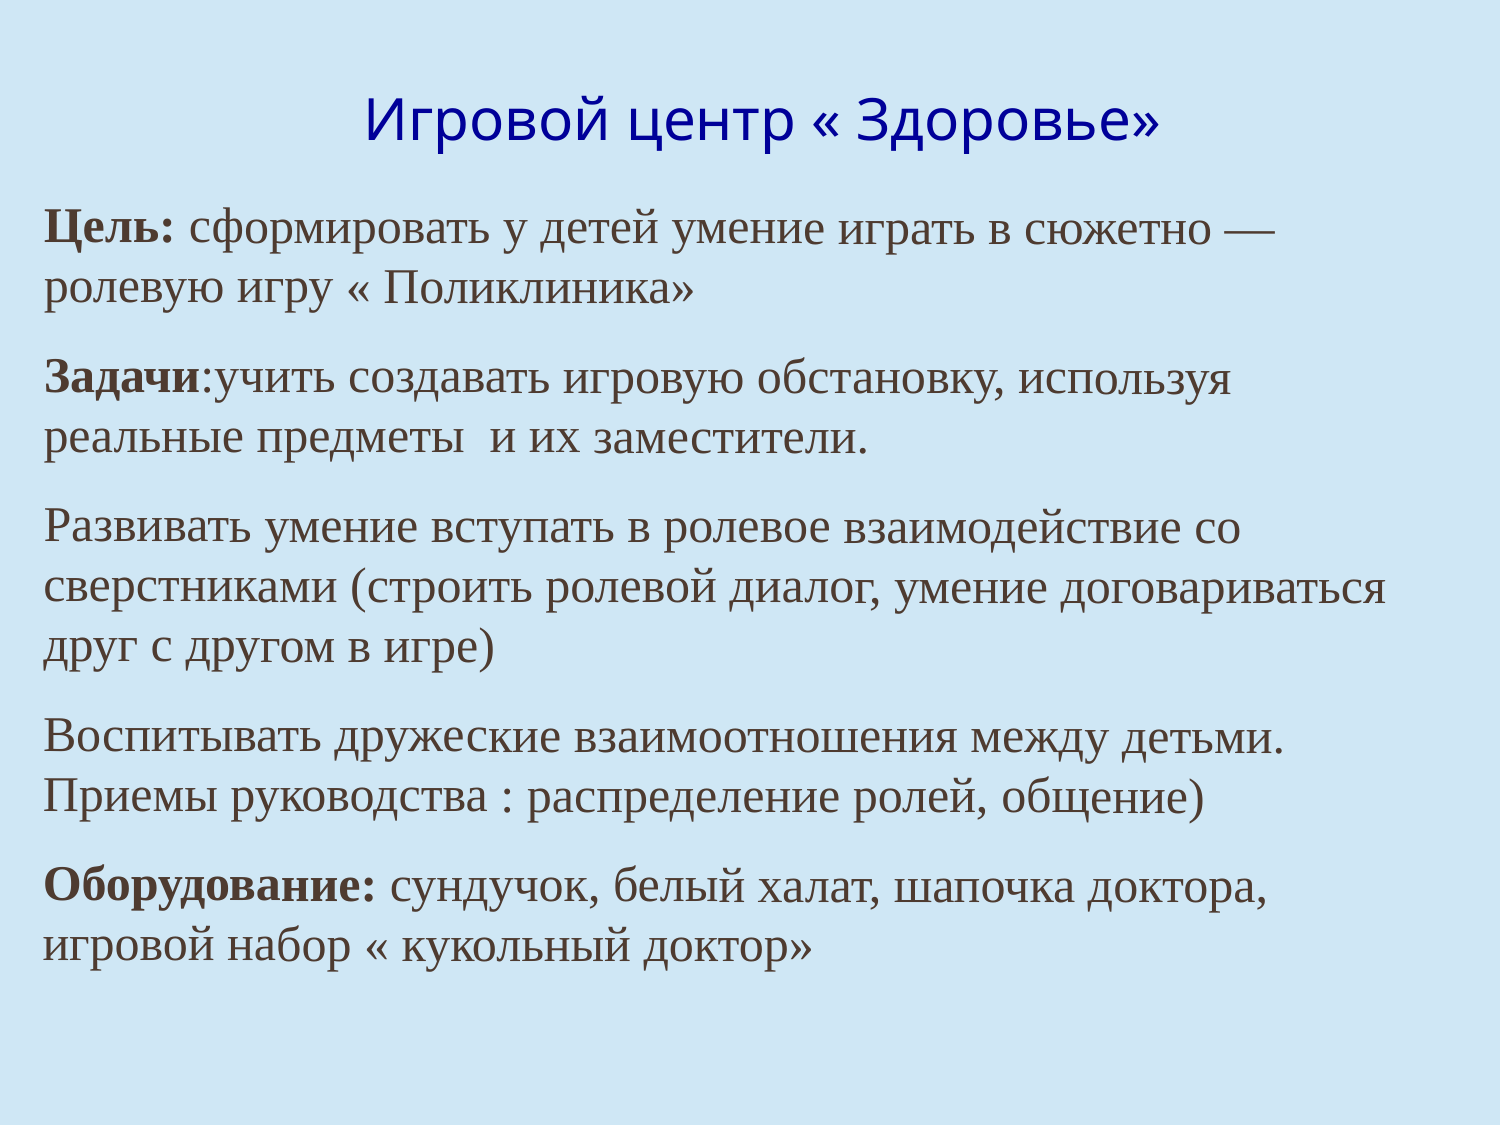

# Игровой центр « Здоровье»
Цель: сформировать у детей умение играть в сюжетно — ролевую игру « Поликлиника»
Задачи:учить создавать игровую обстановку, используя реальные предметы и их заместители.
Развивать умение вступать в ролевое взаимодействие со сверстниками (строить ролевой диалог, умение договариваться друг с другом в игре)
Воспитывать дружеские взаимоотношения между детьми. Приемы руководства : распределение ролей, общение)
Оборудование: сундучок, белый халат, шапочка доктора, игровой набор « кукольный доктор»